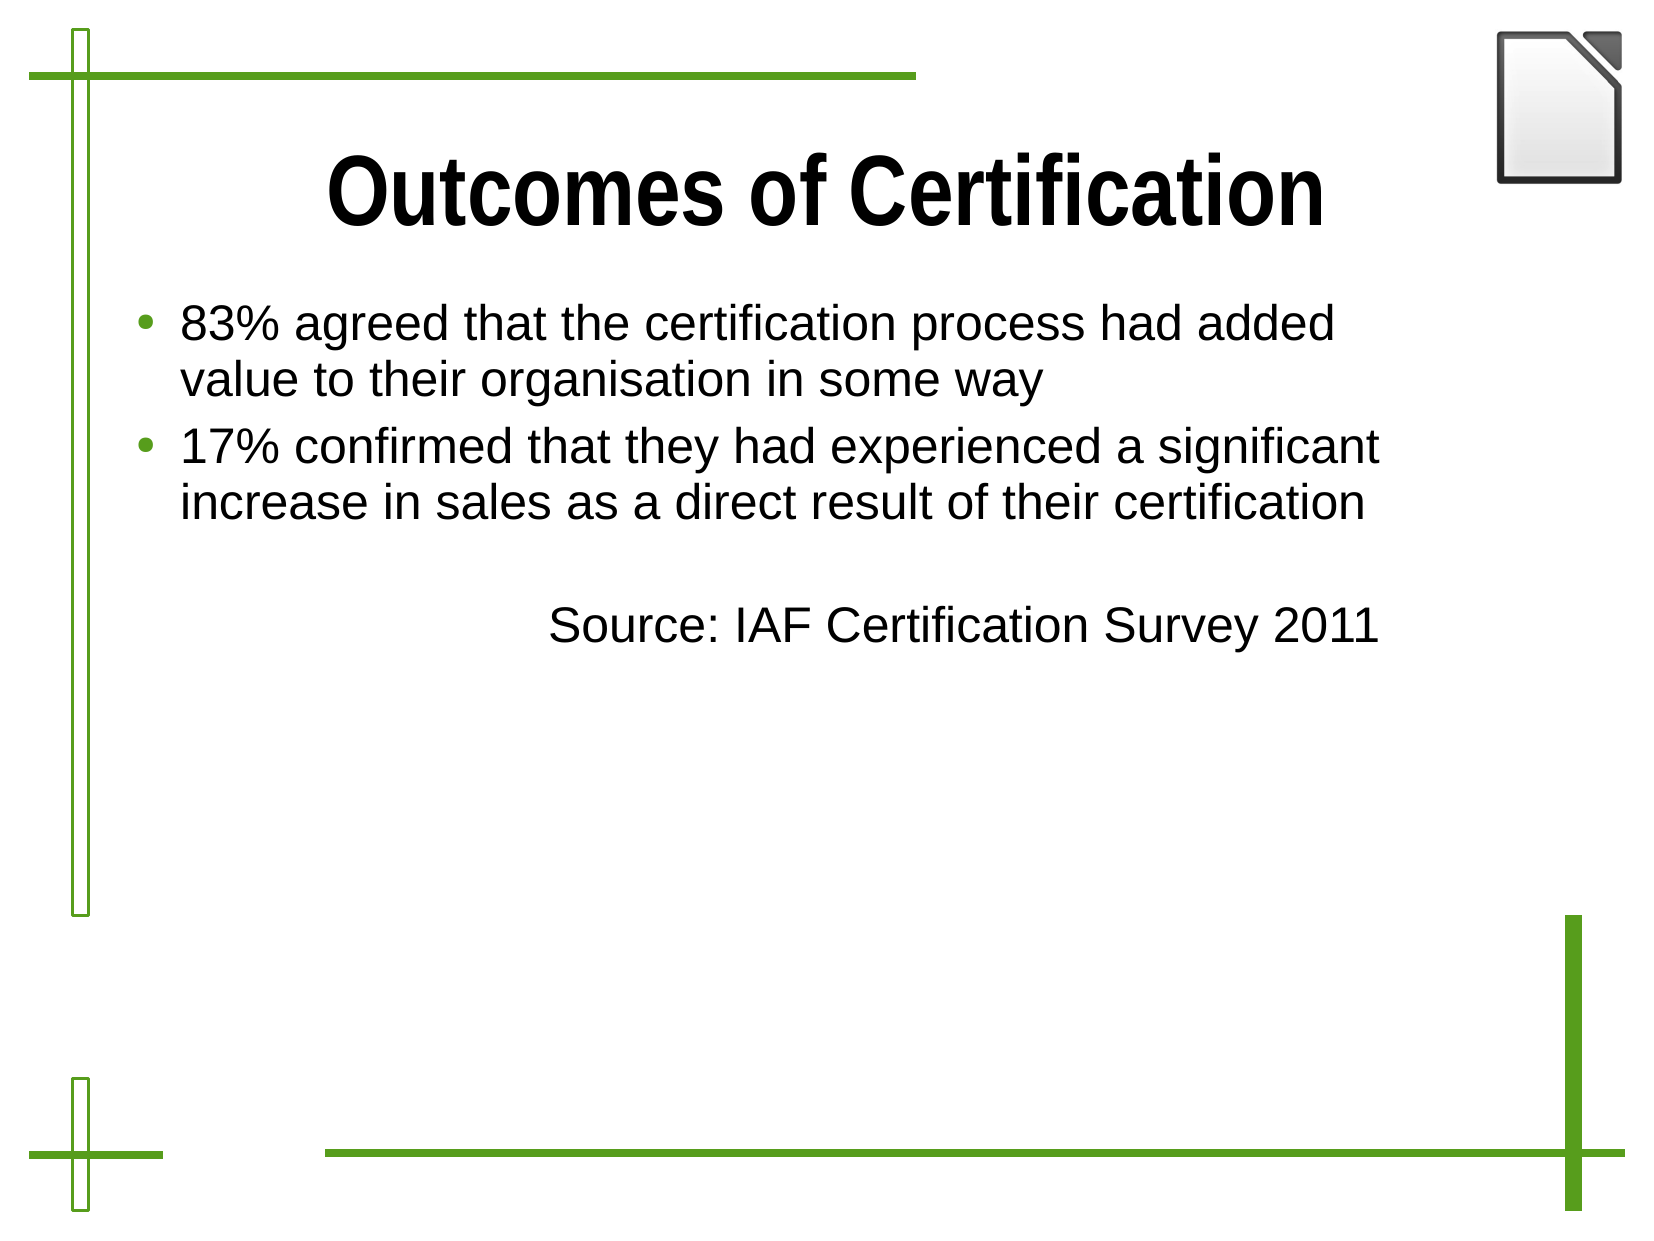

# Outcomes of Certification
83% agreed that the certification process had added
value to their organisation in some way
17% confirmed that they had experienced a significant increase in sales as a direct result of their certification
Source: IAF Certification Survey 2011